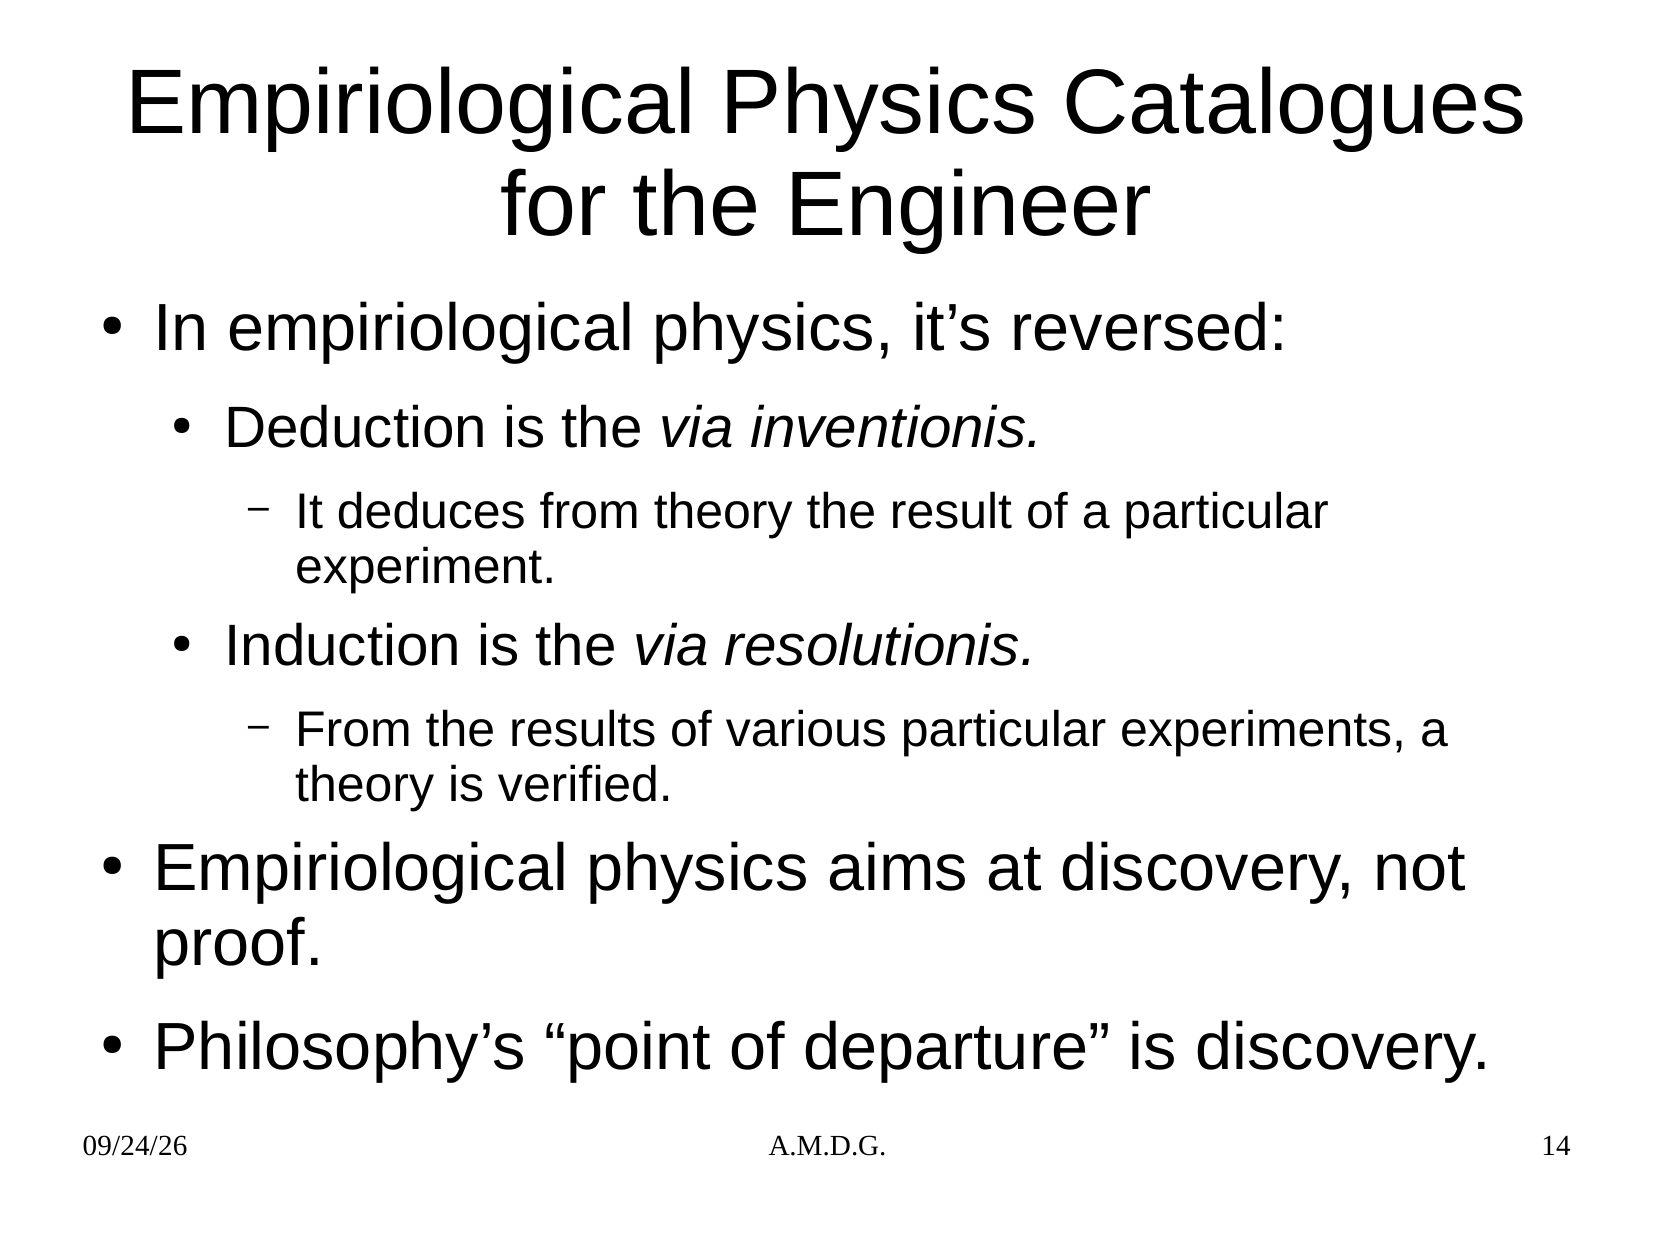

# Empiriological Physics Catalogues for the Engineer
In empiriological physics, it’s reversed:
Deduction is the via inventionis.
It deduces from theory the result of a particular experiment.
Induction is the via resolutionis.
From the results of various particular experiments, a theory is verified.
Empiriological physics aims at discovery, not proof.
Philosophy’s “point of departure” is discovery.
`
A.M.D.G.
14